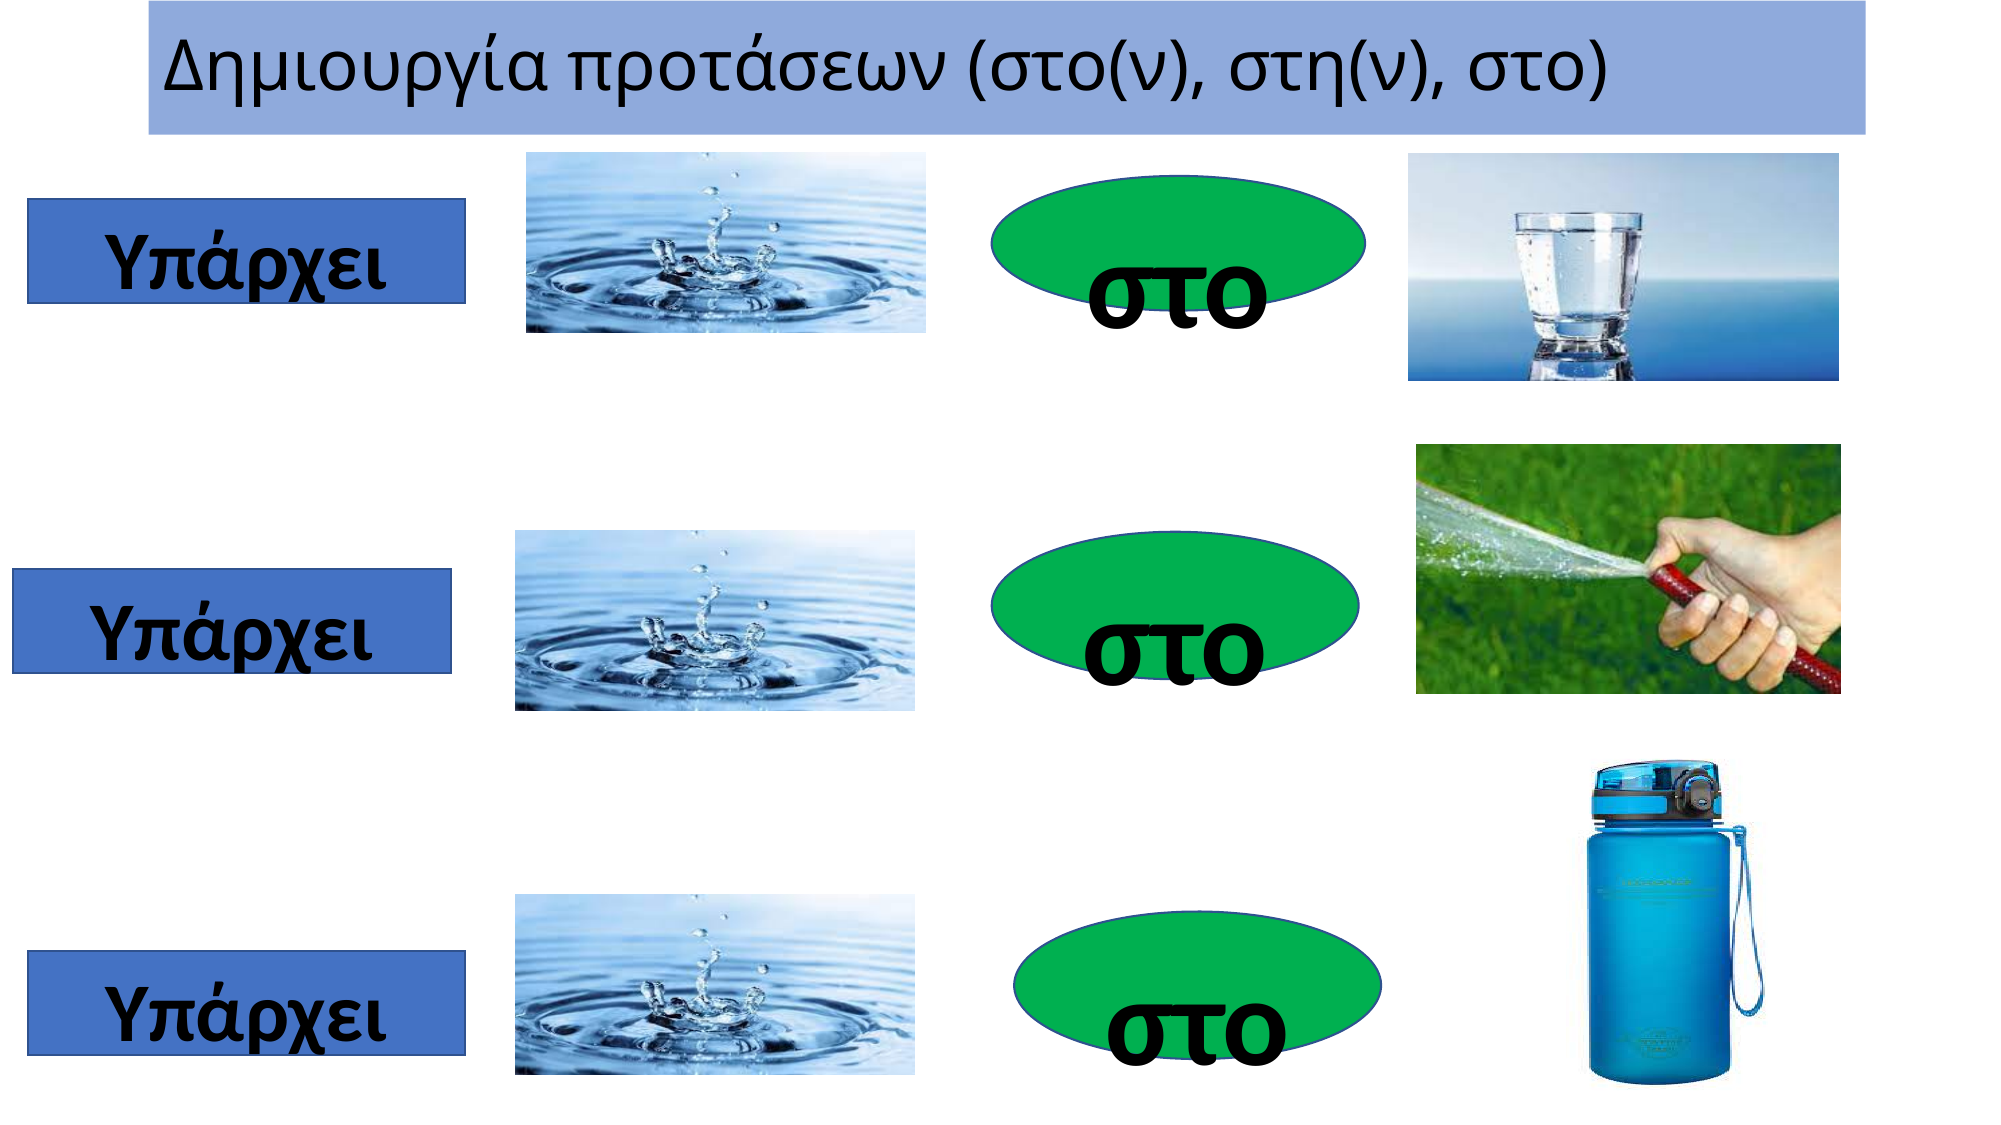

# Δημιουργία προτάσεων (στο(ν), στη(ν), στο)
στο
Υπάρχει
στο
Υπάρχει
στο
Υπάρχει